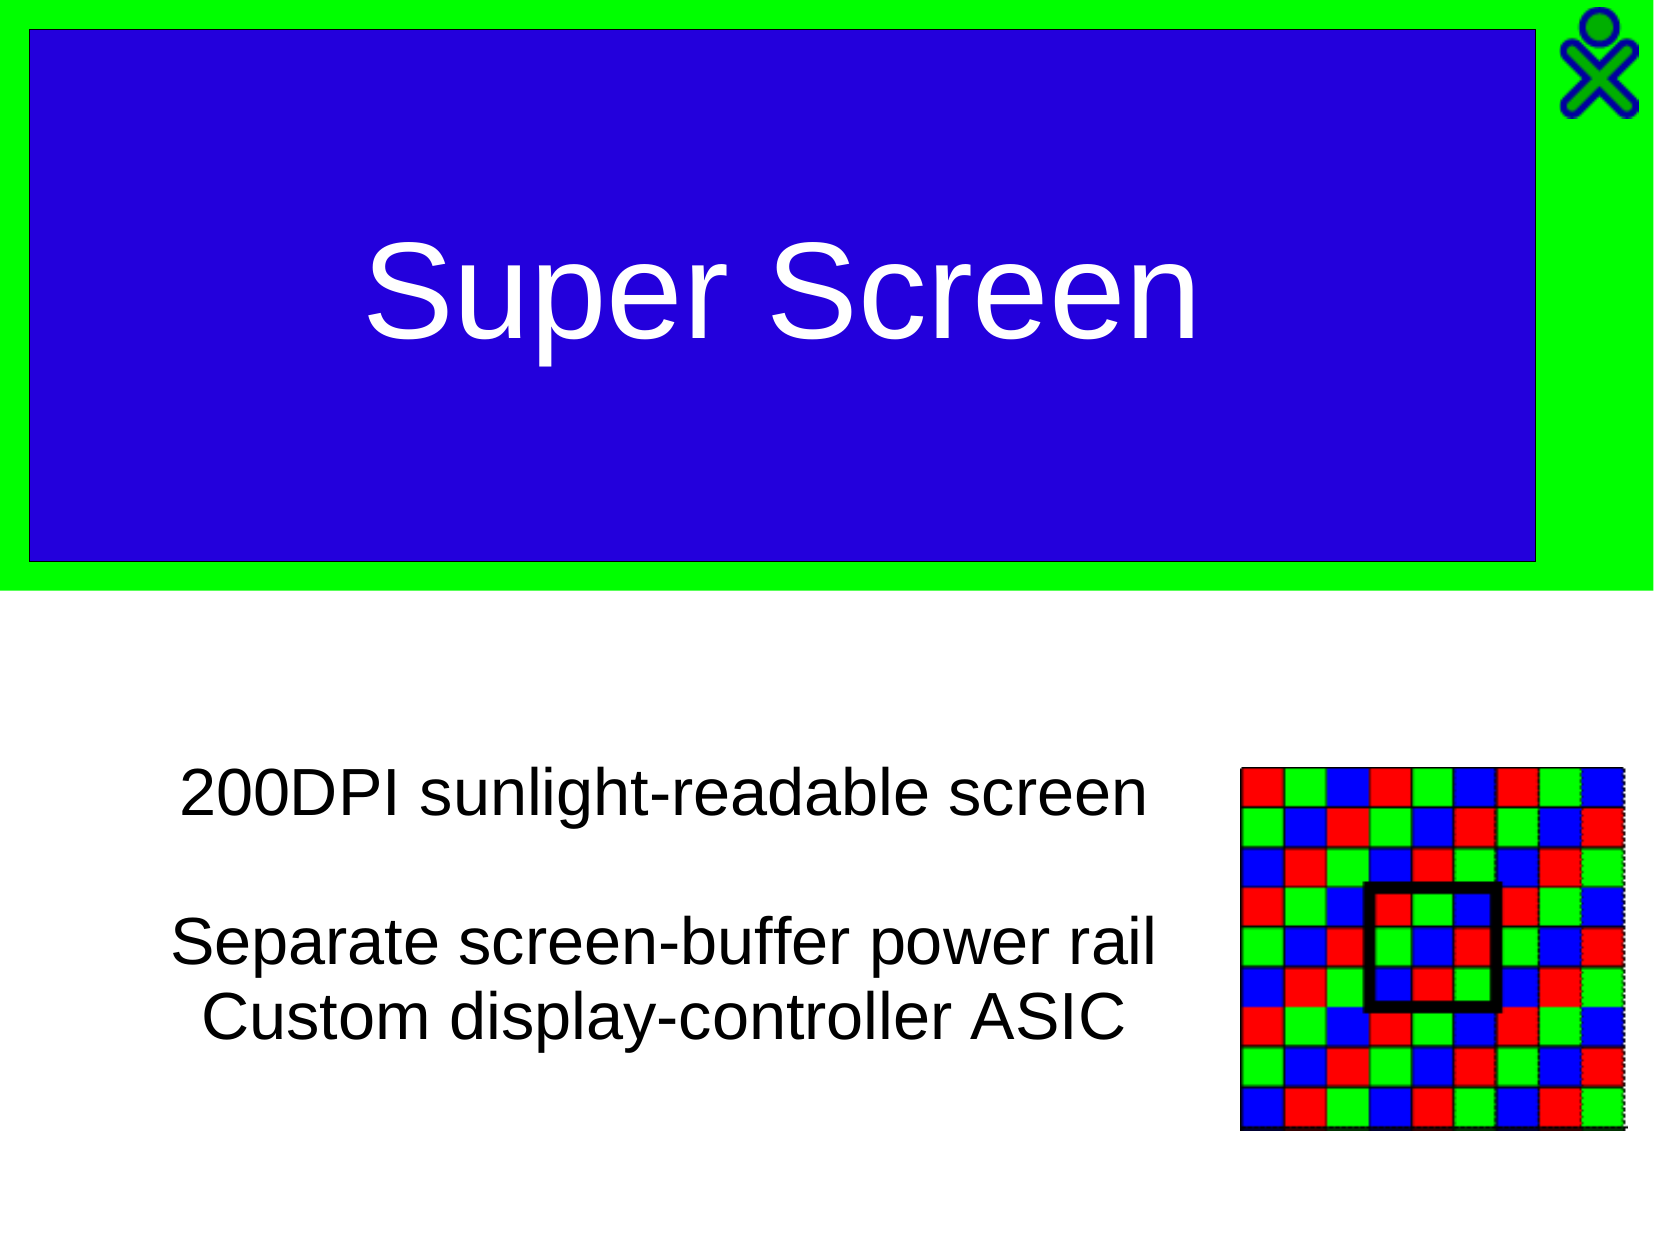

# Super Screen
200DPI sunlight-readable screen
Separate screen-buffer power rail
Custom display-controller ASIC